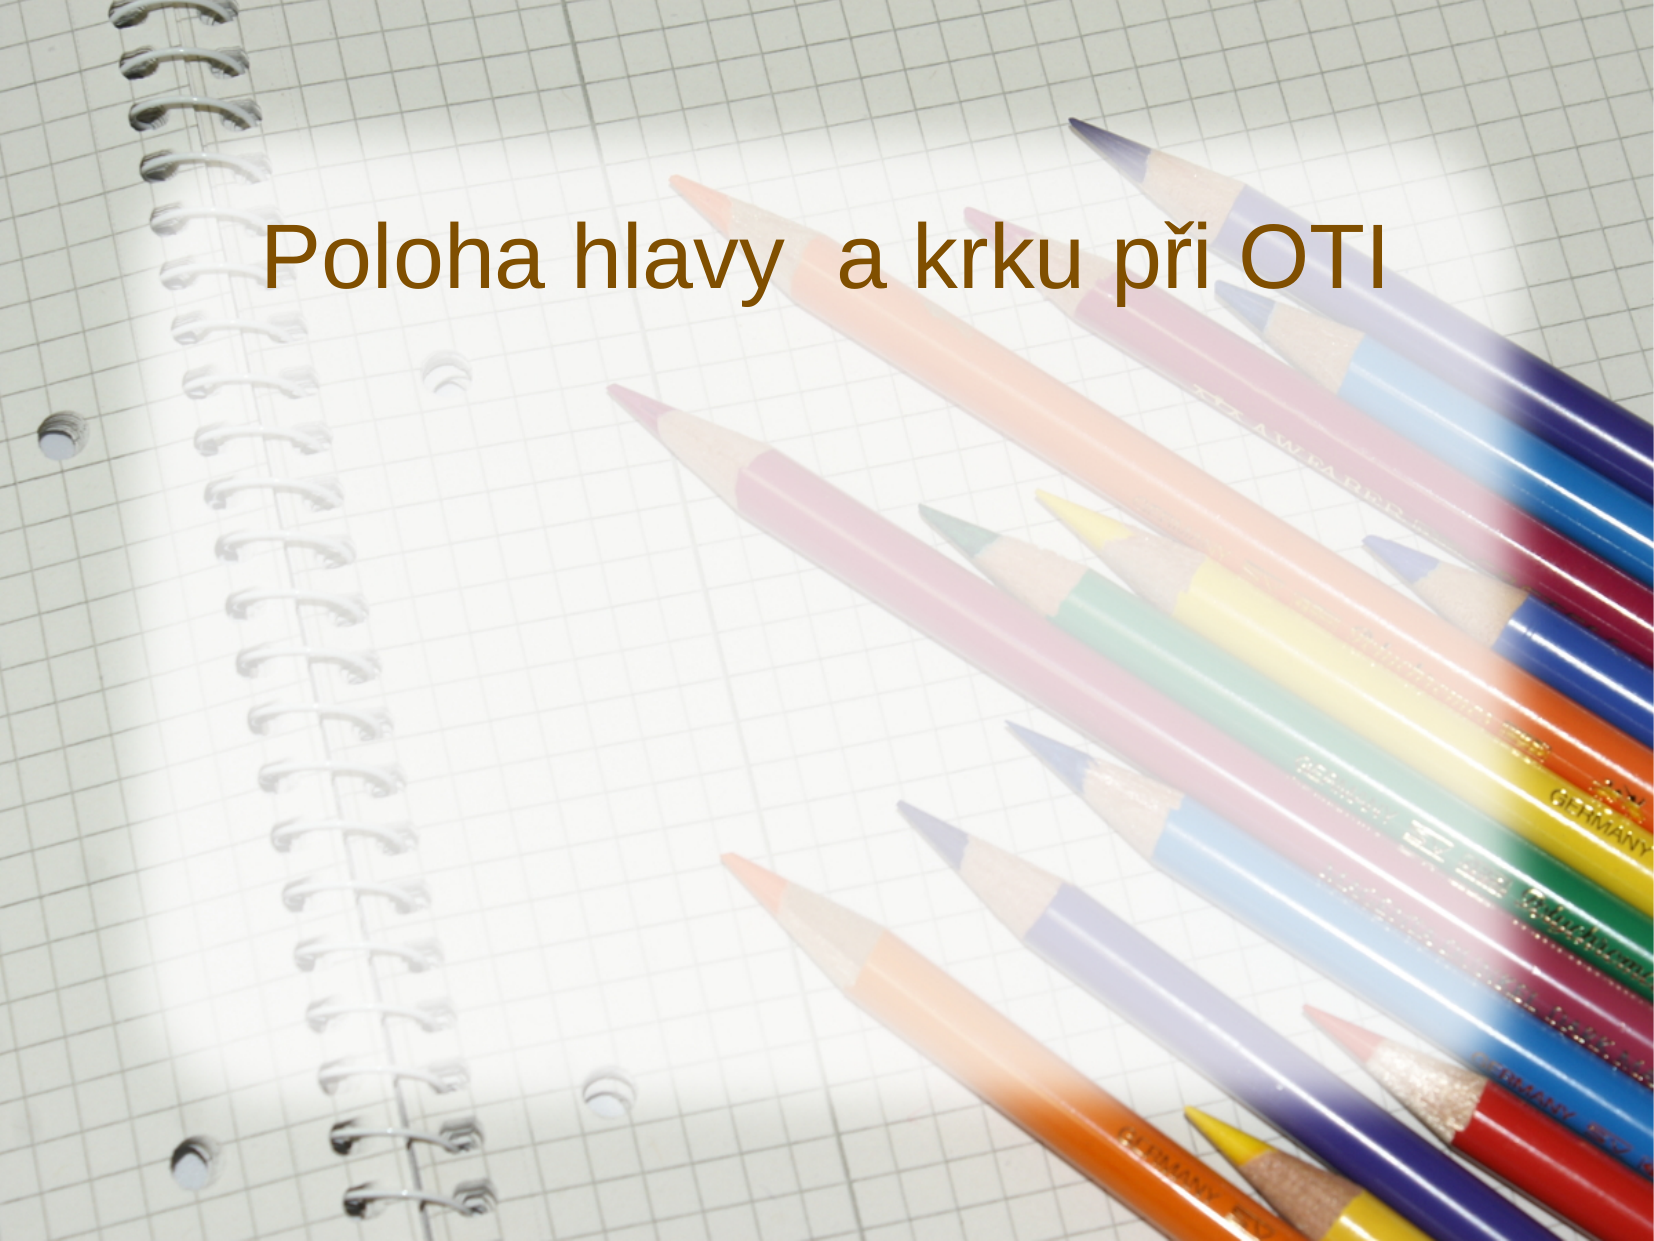

# Poloha hlavy a krku při OTI